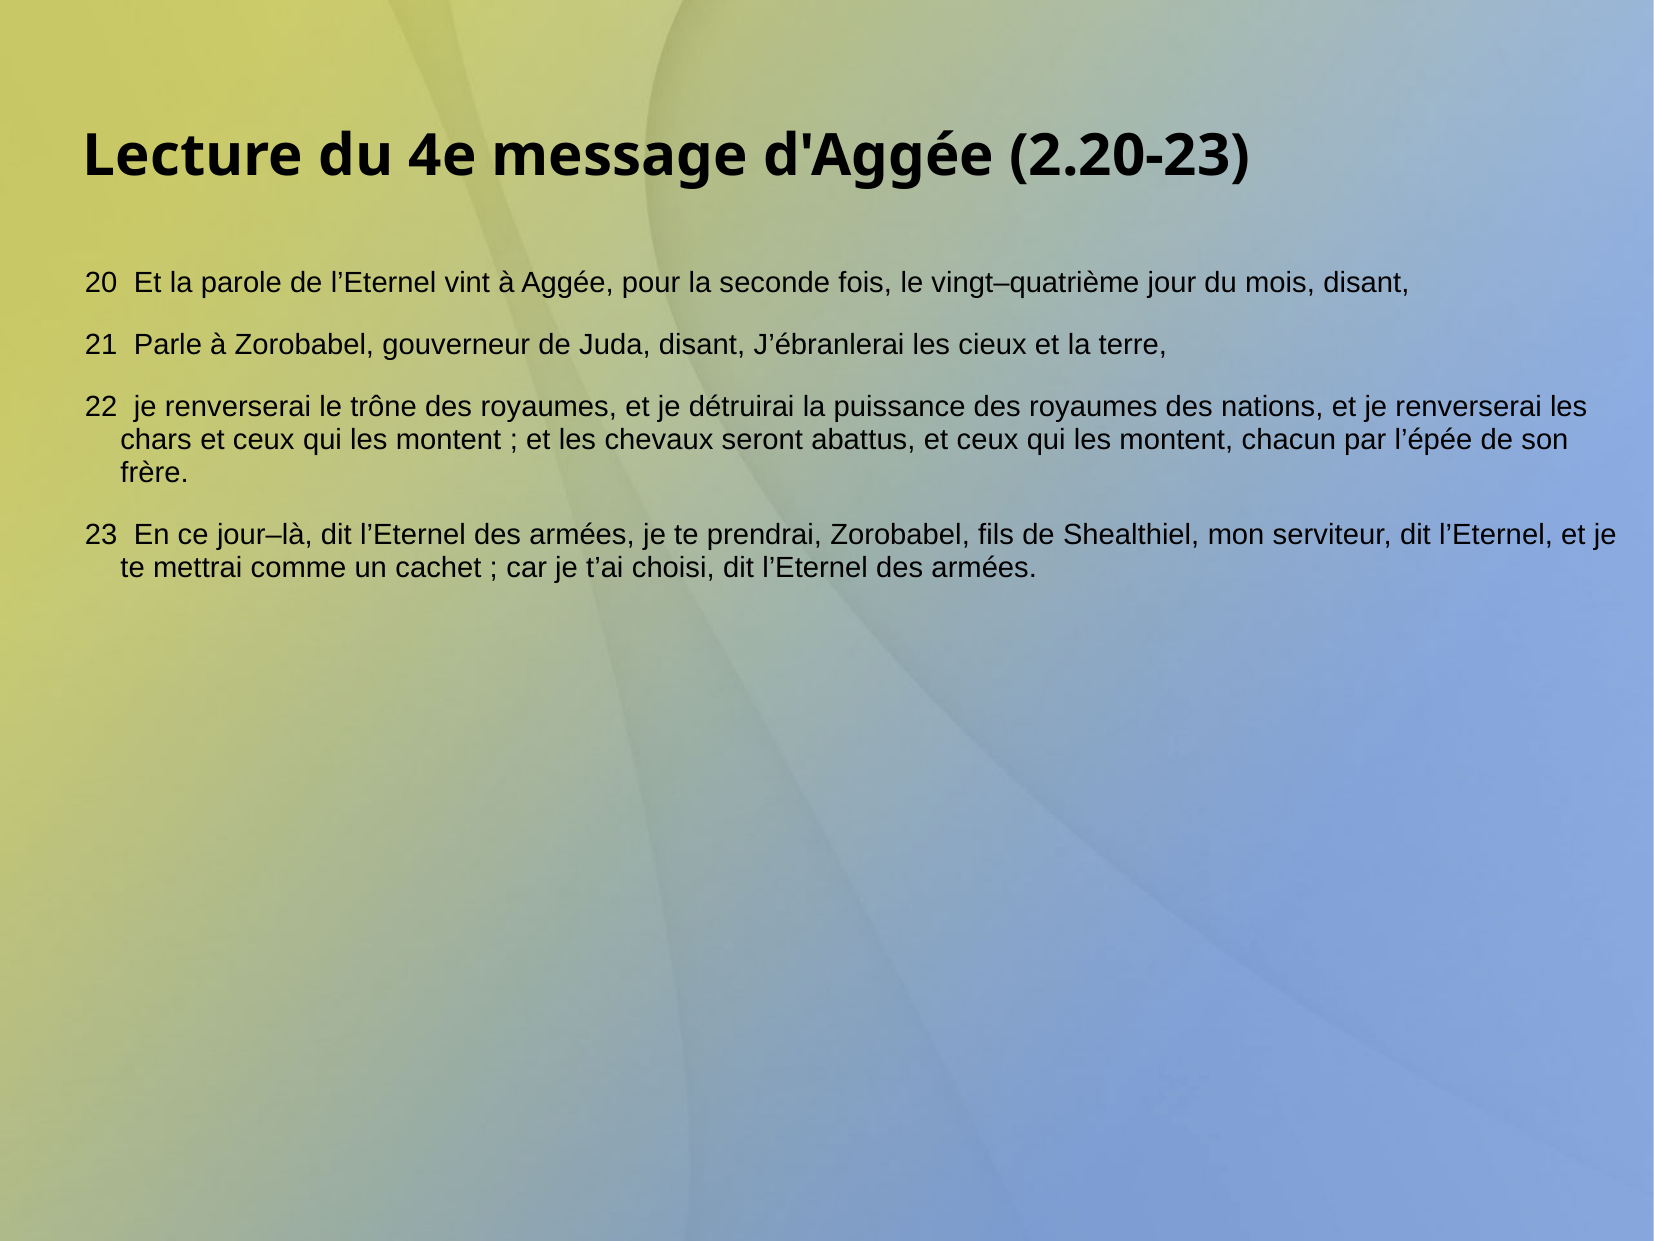

# Lecture du 4e message d'Aggée (2.20-23)
20 Et la parole de l’Eternel vint à Aggée, pour la seconde fois, le vingt–quatrième jour du mois, disant,
21 Parle à Zorobabel, gouverneur de Juda, disant, J’ébranlerai les cieux et la terre,
22 je renverserai le trône des royaumes, et je détruirai la puissance des royaumes des nations, et je renverserai les chars et ceux qui les montent ; et les chevaux seront abattus, et ceux qui les montent, chacun par l’épée de son frère.
23 En ce jour–là, dit l’Eternel des armées, je te prendrai, Zorobabel, fils de Shealthiel, mon serviteur, dit l’Eternel, et je te mettrai comme un cachet ; car je t’ai choisi, dit l’Eternel des armées.